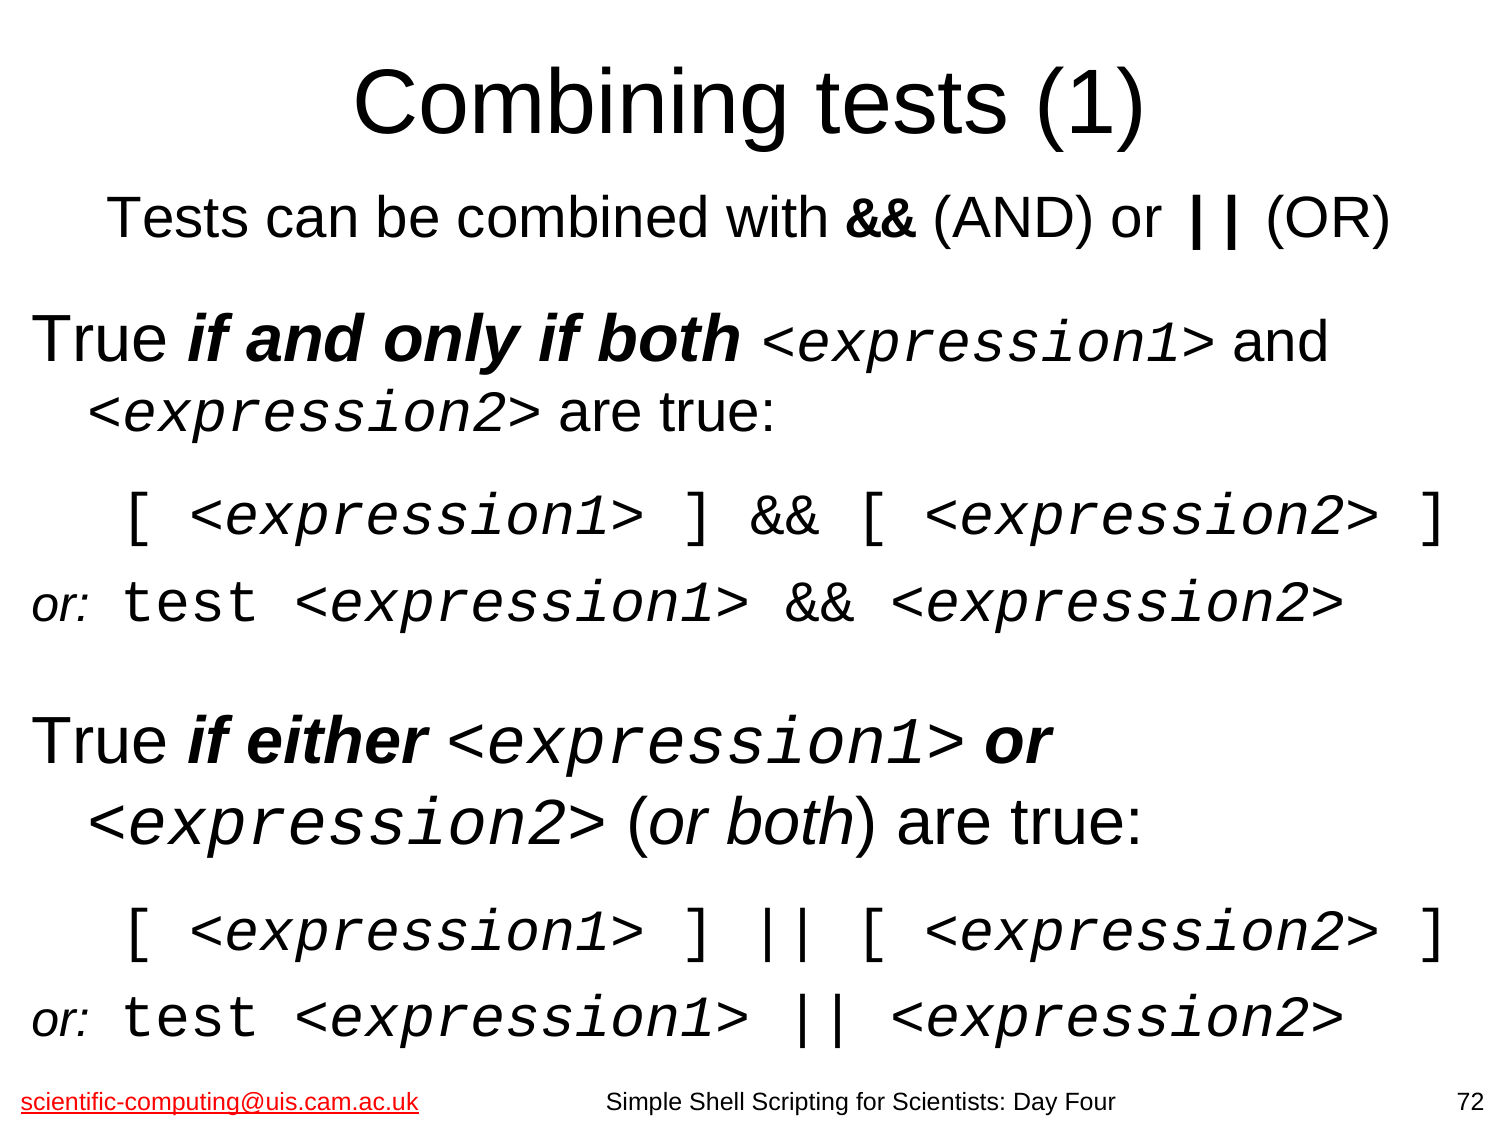

# Combining tests (1)
Tests can be combined with && (AND) or || (OR)
True if and only if both <expression1> and <expression2> are true:
	[ <expression1> ] && [ <expression2> ]
or:	test <expression1> && <expression2>
True if either <expression1> or <expression2> (or both) are true:
	[ <expression1> ] || [ <expression2> ]
or:	test <expression1> || <expression2>
escience-support@ucs.cam.ac.uk	Simple Shell Scripting for Scientists: Day Three
72